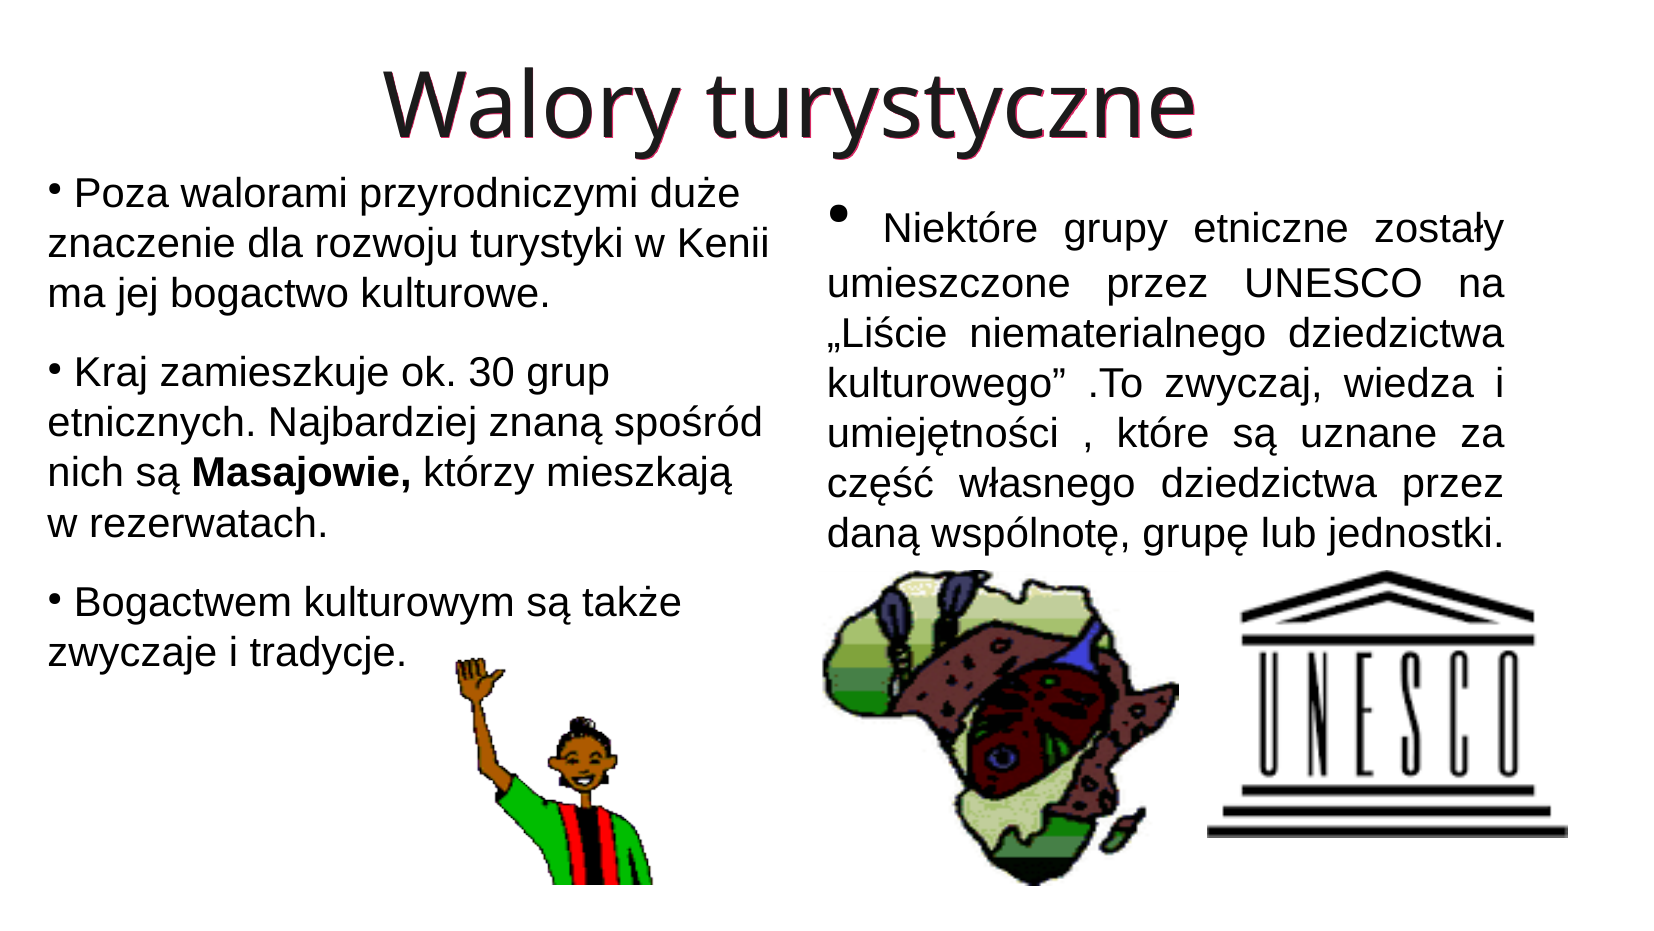

# Walory turystyczne
 Poza walorami przyrodniczymi duże znaczenie dla rozwoju turystyki w Kenii ma jej bogactwo kulturowe.
 Kraj zamieszkuje ok. 30 grup etnicznych. Najbardziej znaną spośród nich są Masajowie, którzy mieszkają
w rezerwatach.
 Bogactwem kulturowym są także zwyczaje i tradycje.
 Niektóre grupy etniczne zostały umieszczone przez UNESCO na „Liście niematerialnego dziedzictwa kulturowego” .To zwyczaj, wiedza i umiejętności , które są uznane za część własnego dziedzictwa przez daną wspólnotę, grupę lub jednostki.